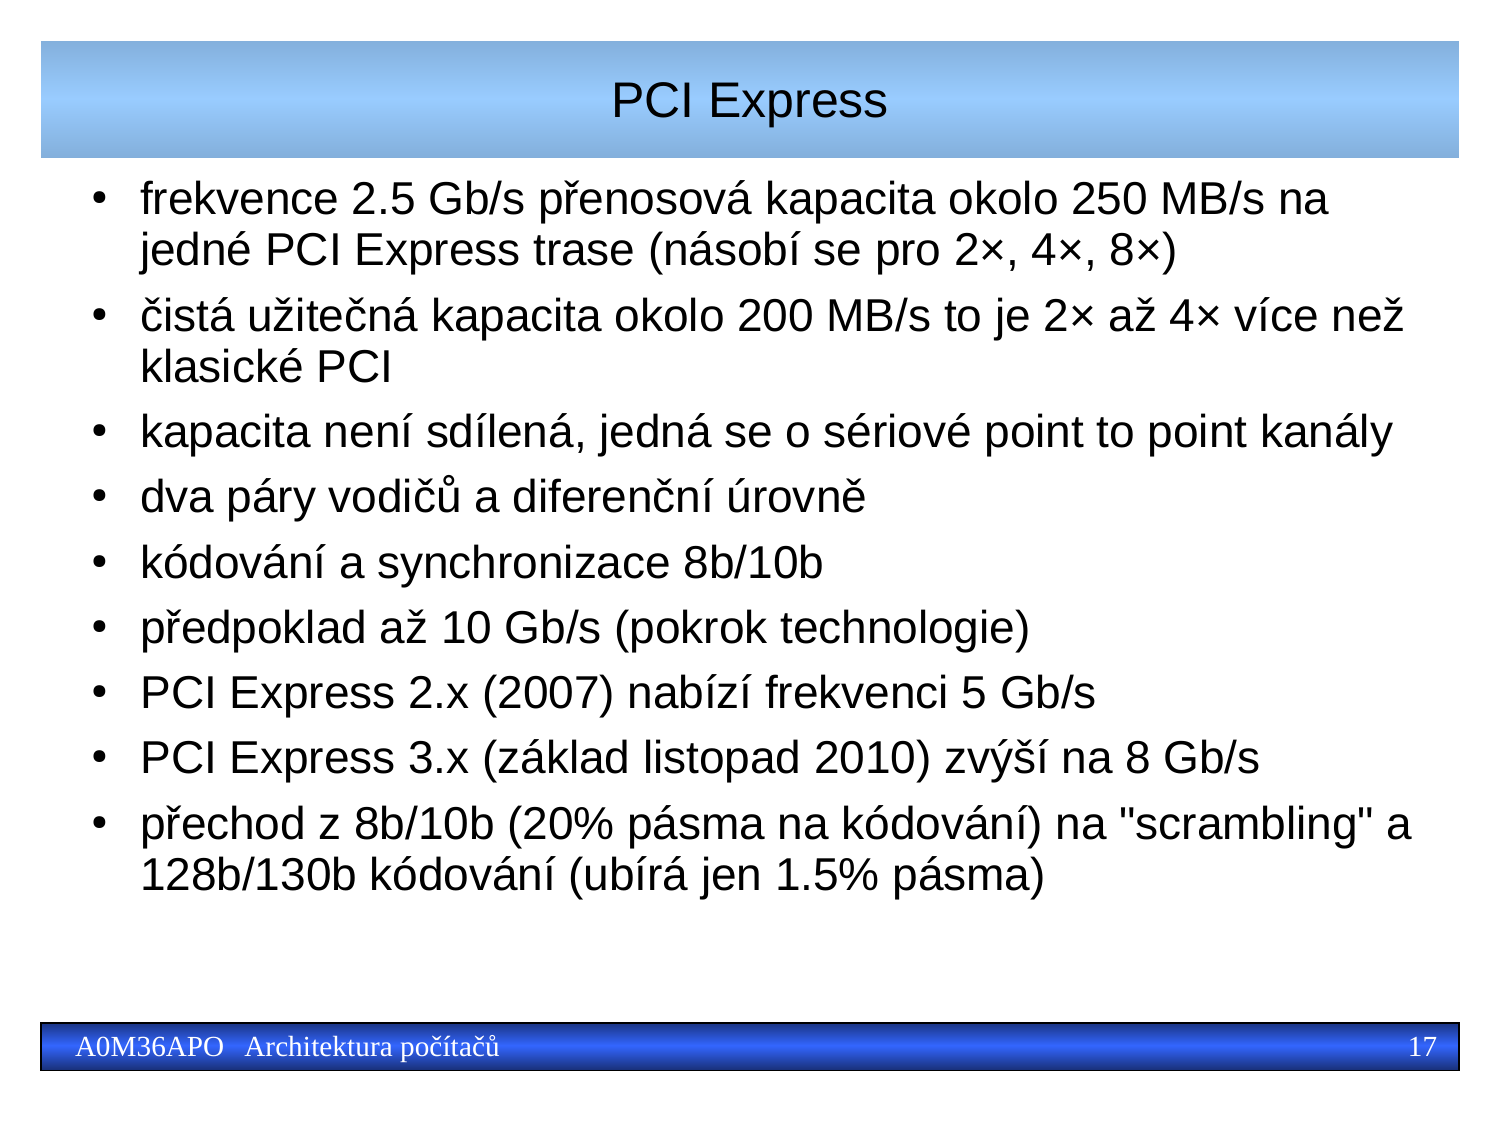

# PCI Express
frekvence 2.5 Gb/s přenosová kapacita okolo 250 MB/s na jedné PCI Express trase (násobí se pro 2×, 4×, 8×)
čistá užitečná kapacita okolo 200 MB/s to je 2× až 4× více než klasické PCI
kapacita není sdílená, jedná se o sériové point to point kanály
dva páry vodičů a diferenční úrovně
kódování a synchronizace 8b/10b
předpoklad až 10 Gb/s (pokrok technologie)
PCI Express 2.x (2007) nabízí frekvenci 5 Gb/s
PCI Express 3.x (základ listopad 2010) zvýší na 8 Gb/s
přechod z 8b/10b (20% pásma na kódování) na "scrambling" a 128b/130b kódování (ubírá jen 1.5% pásma)
A0M36APO Architektura počítačů
17